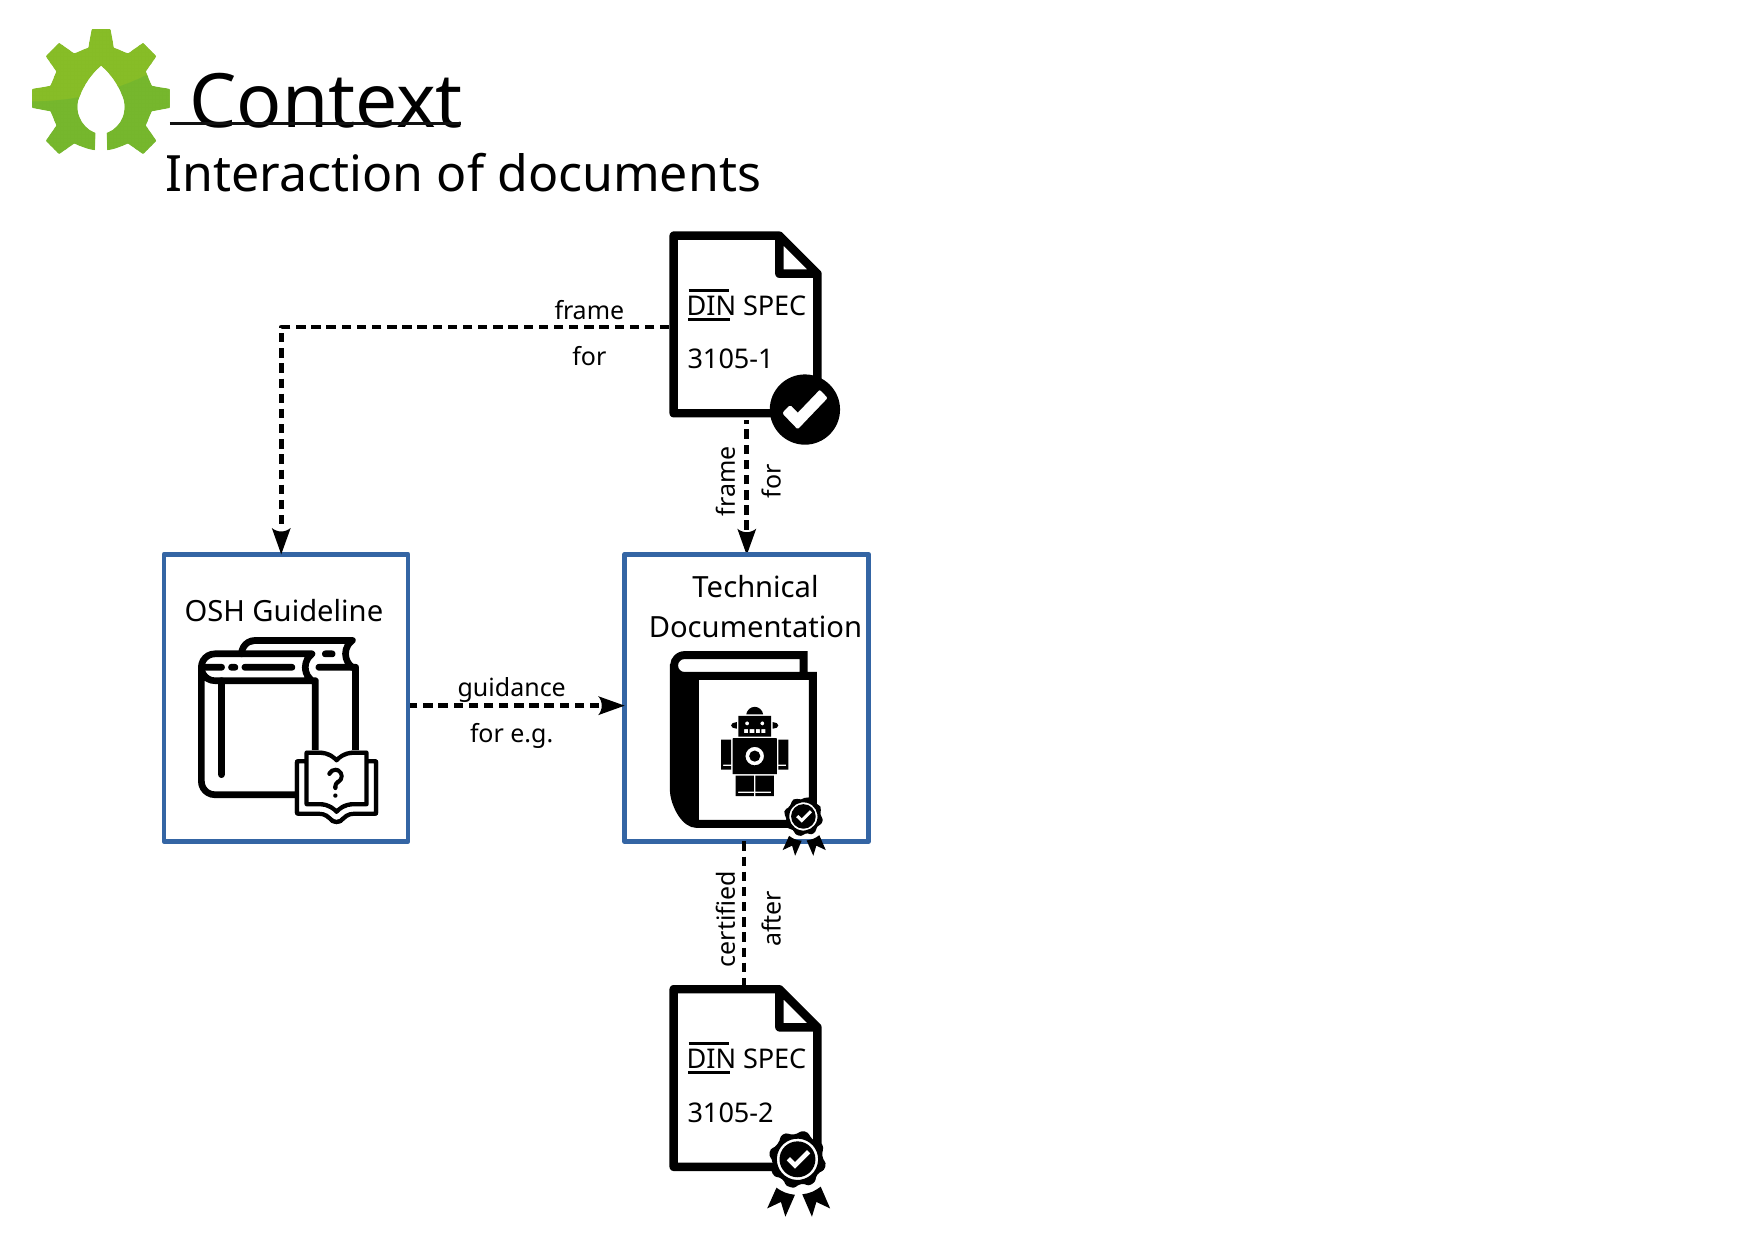

Context
Interaction of documents
DIN SPEC
3105-1
frame
for
frame
for
Technical Documentation
OSH Guideline
guidance
for e.g.
certified
after
DIN SPEC
3105-2